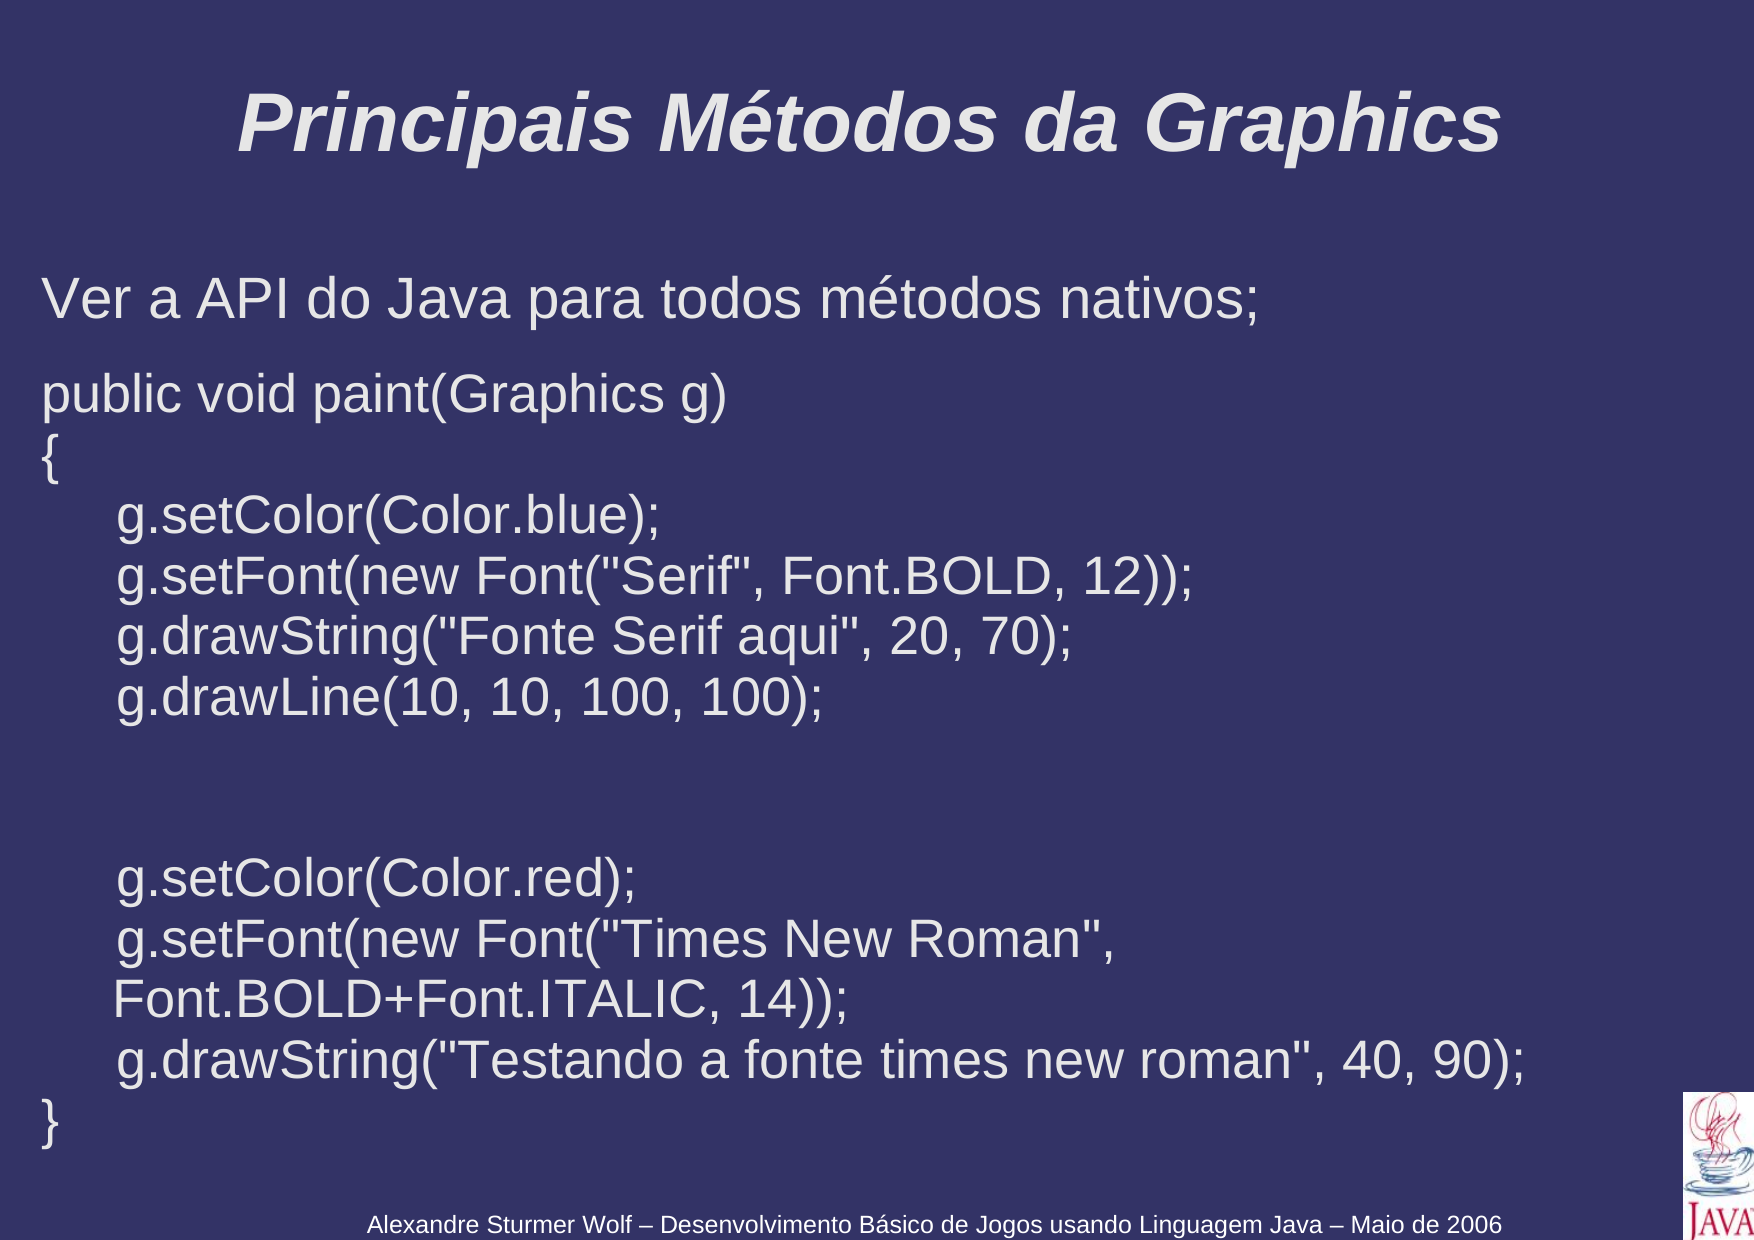

# Principais Métodos da Graphics
Ver a API do Java para todos métodos nativos;
public void paint(Graphics g)
{
 g.setColor(Color.blue);
 g.setFont(new Font("Serif", Font.BOLD, 12));
 g.drawString("Fonte Serif aqui", 20, 70);
 g.drawLine(10, 10, 100, 100);
 g.setColor(Color.red);
 g.setFont(new Font("Times New Roman", Font.BOLD+Font.ITALIC, 14));
 g.drawString("Testando a fonte times new roman", 40, 90);
}